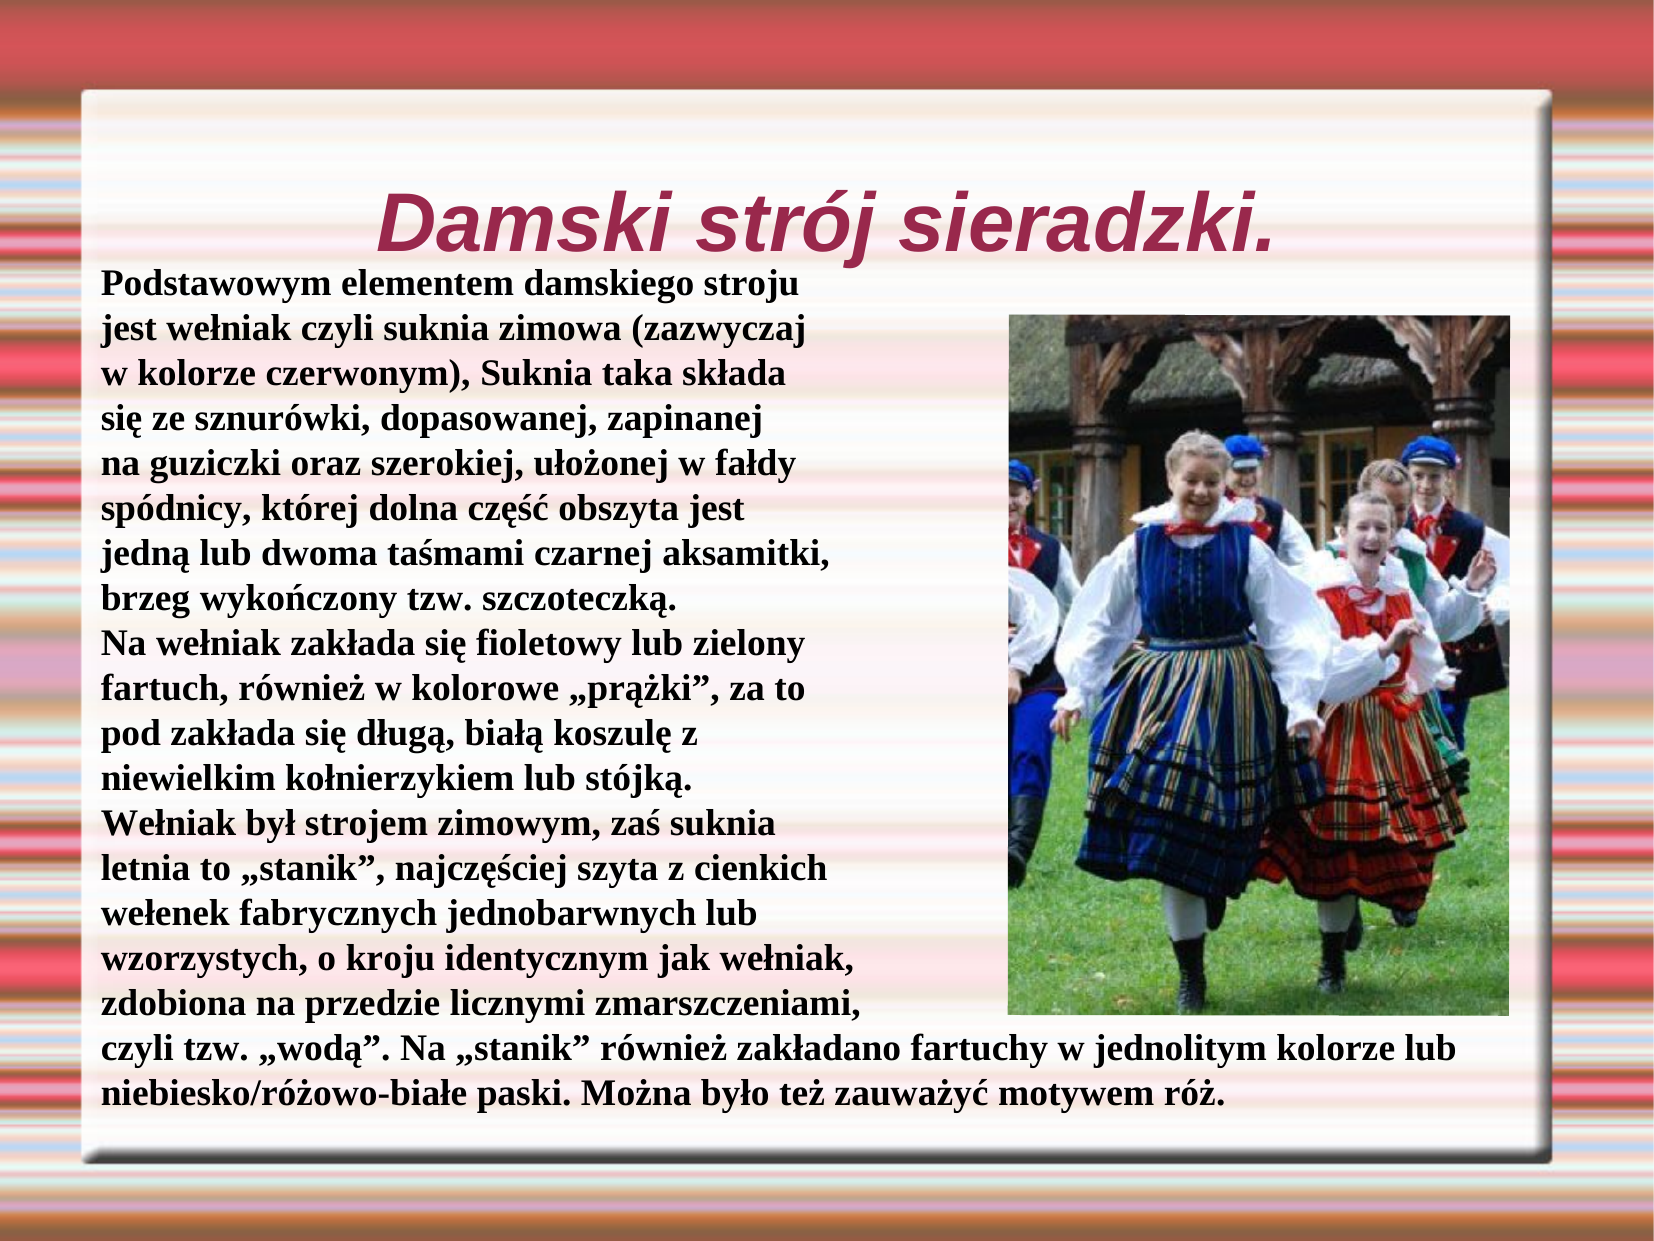

# Damski strój sieradzki.
Podstawowym elementem damskiego stroju
jest wełniak czyli suknia zimowa (zazwyczaj
w kolorze czerwonym), Suknia taka składa
się ze sznurówki, dopasowanej, zapinanej
na guziczki oraz szerokiej, ułożonej w fałdy
spódnicy, której dolna część obszyta jest
jedną lub dwoma taśmami czarnej aksamitki,
brzeg wykończony tzw. szczoteczką.
Na wełniak zakłada się fioletowy lub zielony
fartuch, również w kolorowe „prążki”, za to
pod zakłada się długą, białą koszulę z
niewielkim kołnierzykiem lub stójką.
Wełniak był strojem zimowym, zaś suknia
letnia to „stanik”, najczęściej szyta z cienkich
wełenek fabrycznych jednobarwnych lub
wzorzystych, o kroju identycznym jak wełniak,
zdobiona na przedzie licznymi zmarszczeniami,
czyli tzw. „wodą”. Na „stanik” również zakładano fartuchy w jednolitym kolorze lub niebiesko/różowo-białe paski. Można było też zauważyć motywem róż.